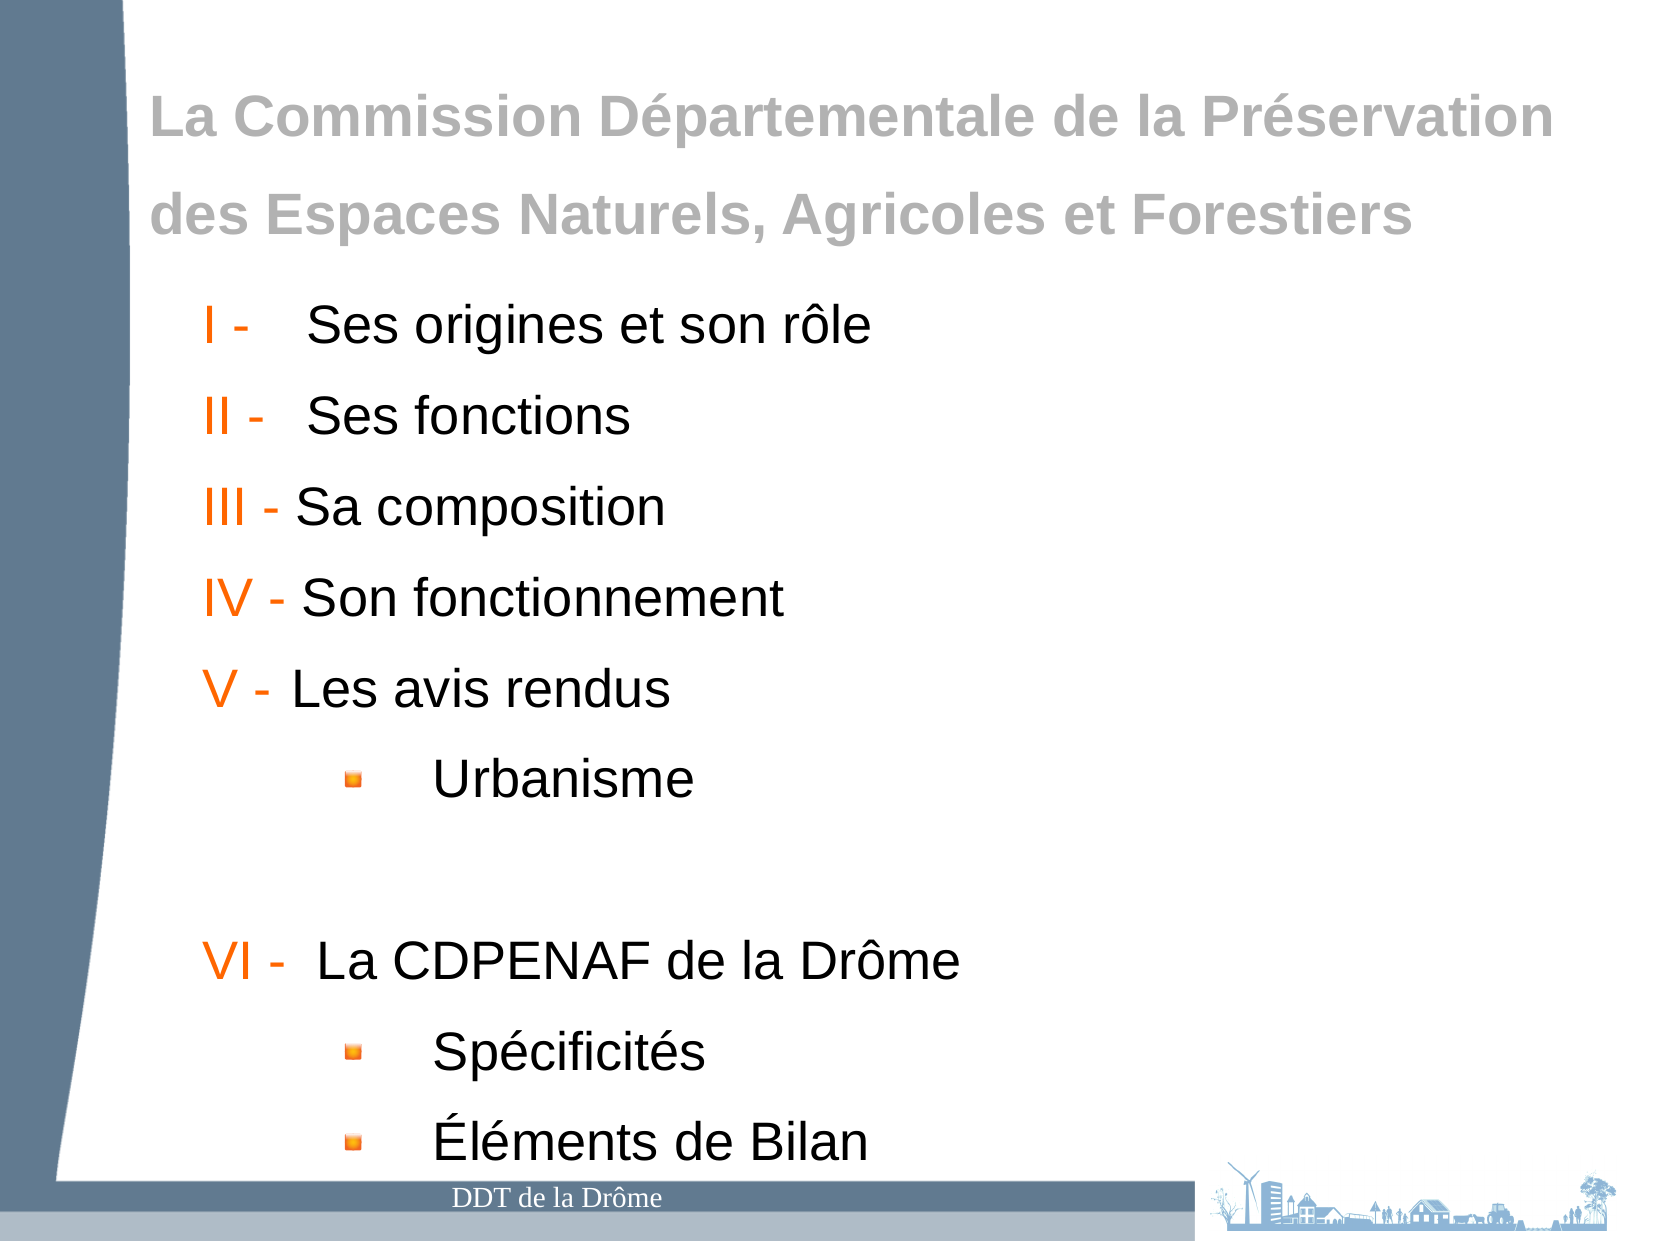

# La Commission Départementale de la Préservation des Espaces Naturels, Agricoles et Forestiers
 Ses origines et son rôle
 Ses fonctions
Sa composition
Son fonctionnement
Les avis rendus
Urbanisme
 La CDPENAF de la Drôme
Spécificités
Éléments de Bilan
 DDT de la Drôme